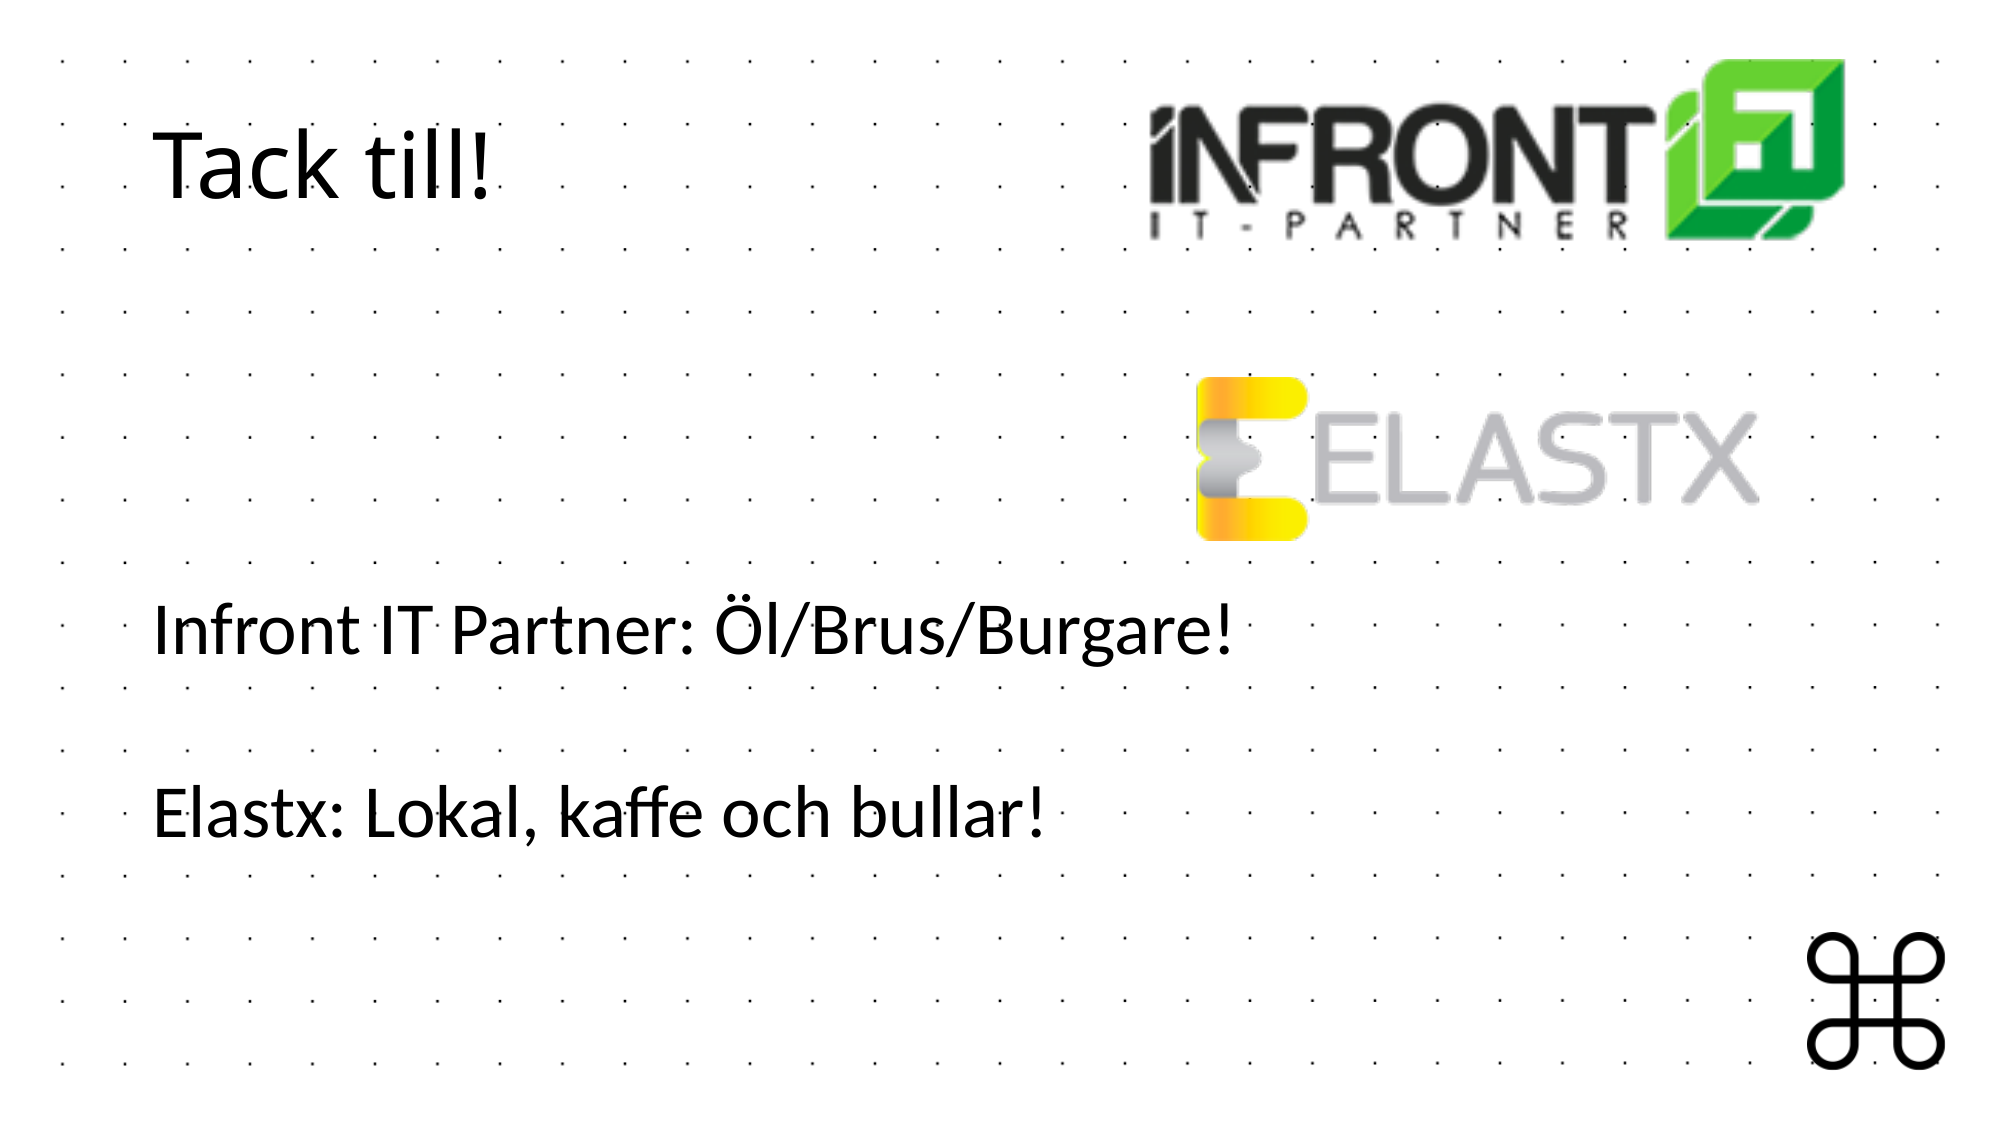

Tack till!
Infront IT Partner: Öl/Brus/Burgare!
Elastx: Lokal, kaffe och bullar!